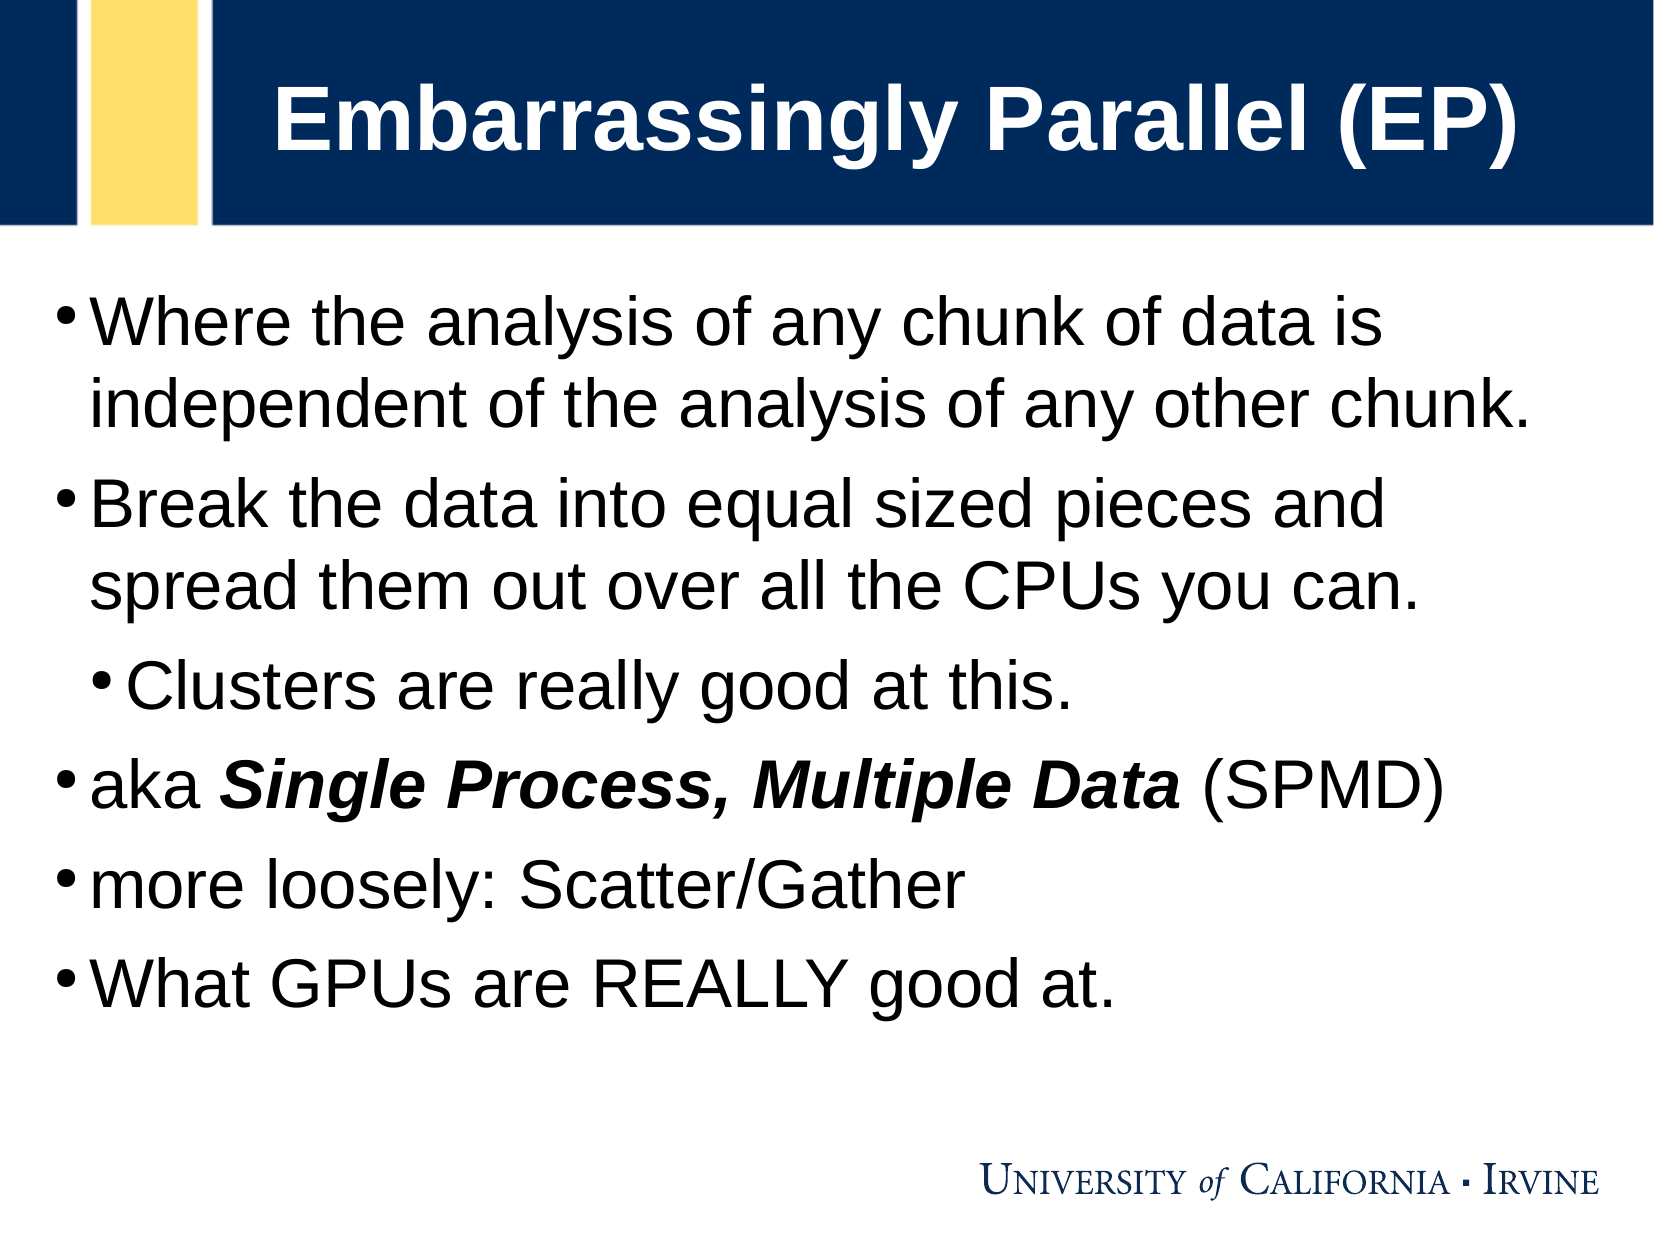

# Embarrassingly Parallel (EP)
Where the analysis of any chunk of data is independent of the analysis of any other chunk.
Break the data into equal sized pieces and spread them out over all the CPUs you can.
Clusters are really good at this.
aka Single Process, Multiple Data (SPMD)
more loosely: Scatter/Gather
What GPUs are REALLY good at.